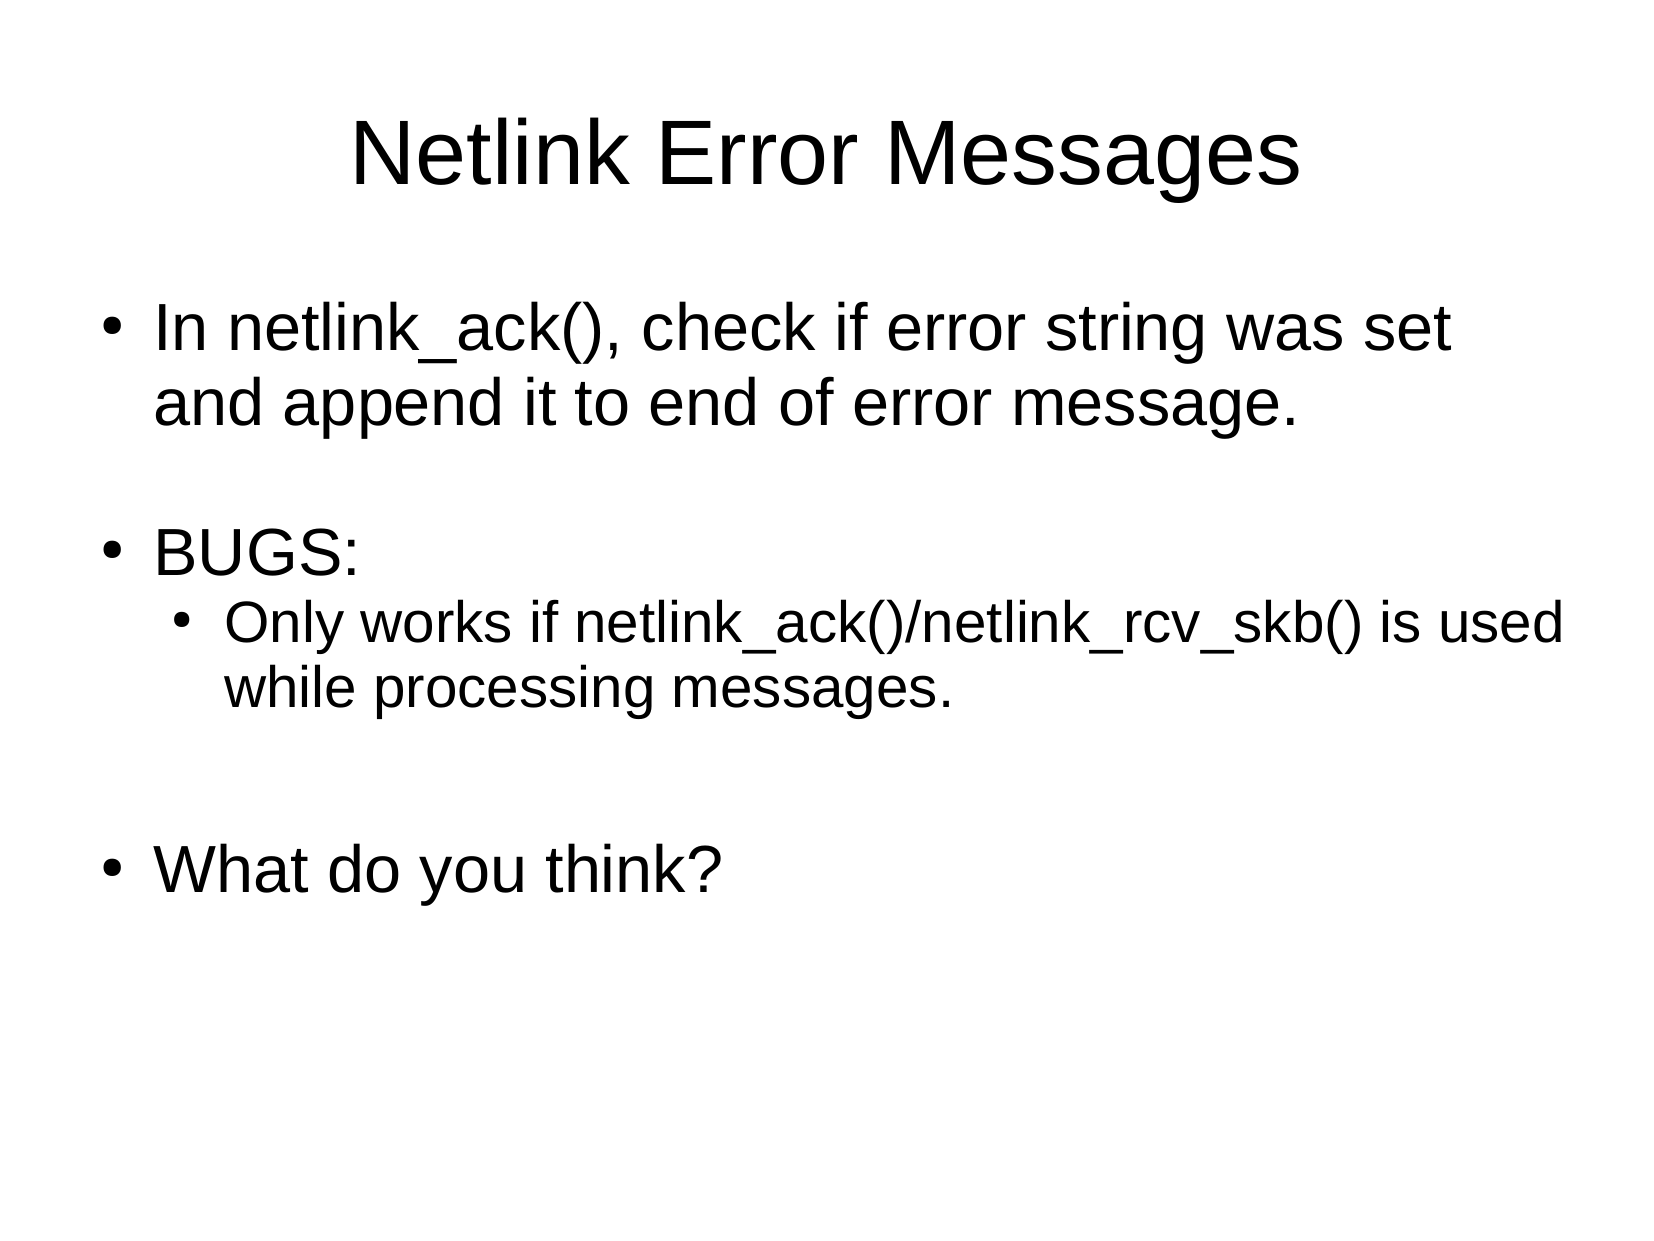

# Netlink Error Messages
In netlink_ack(), check if error string was set and append it to end of error message.
BUGS:
Only works if netlink_ack()/netlink_rcv_skb() is used while processing messages.
What do you think?